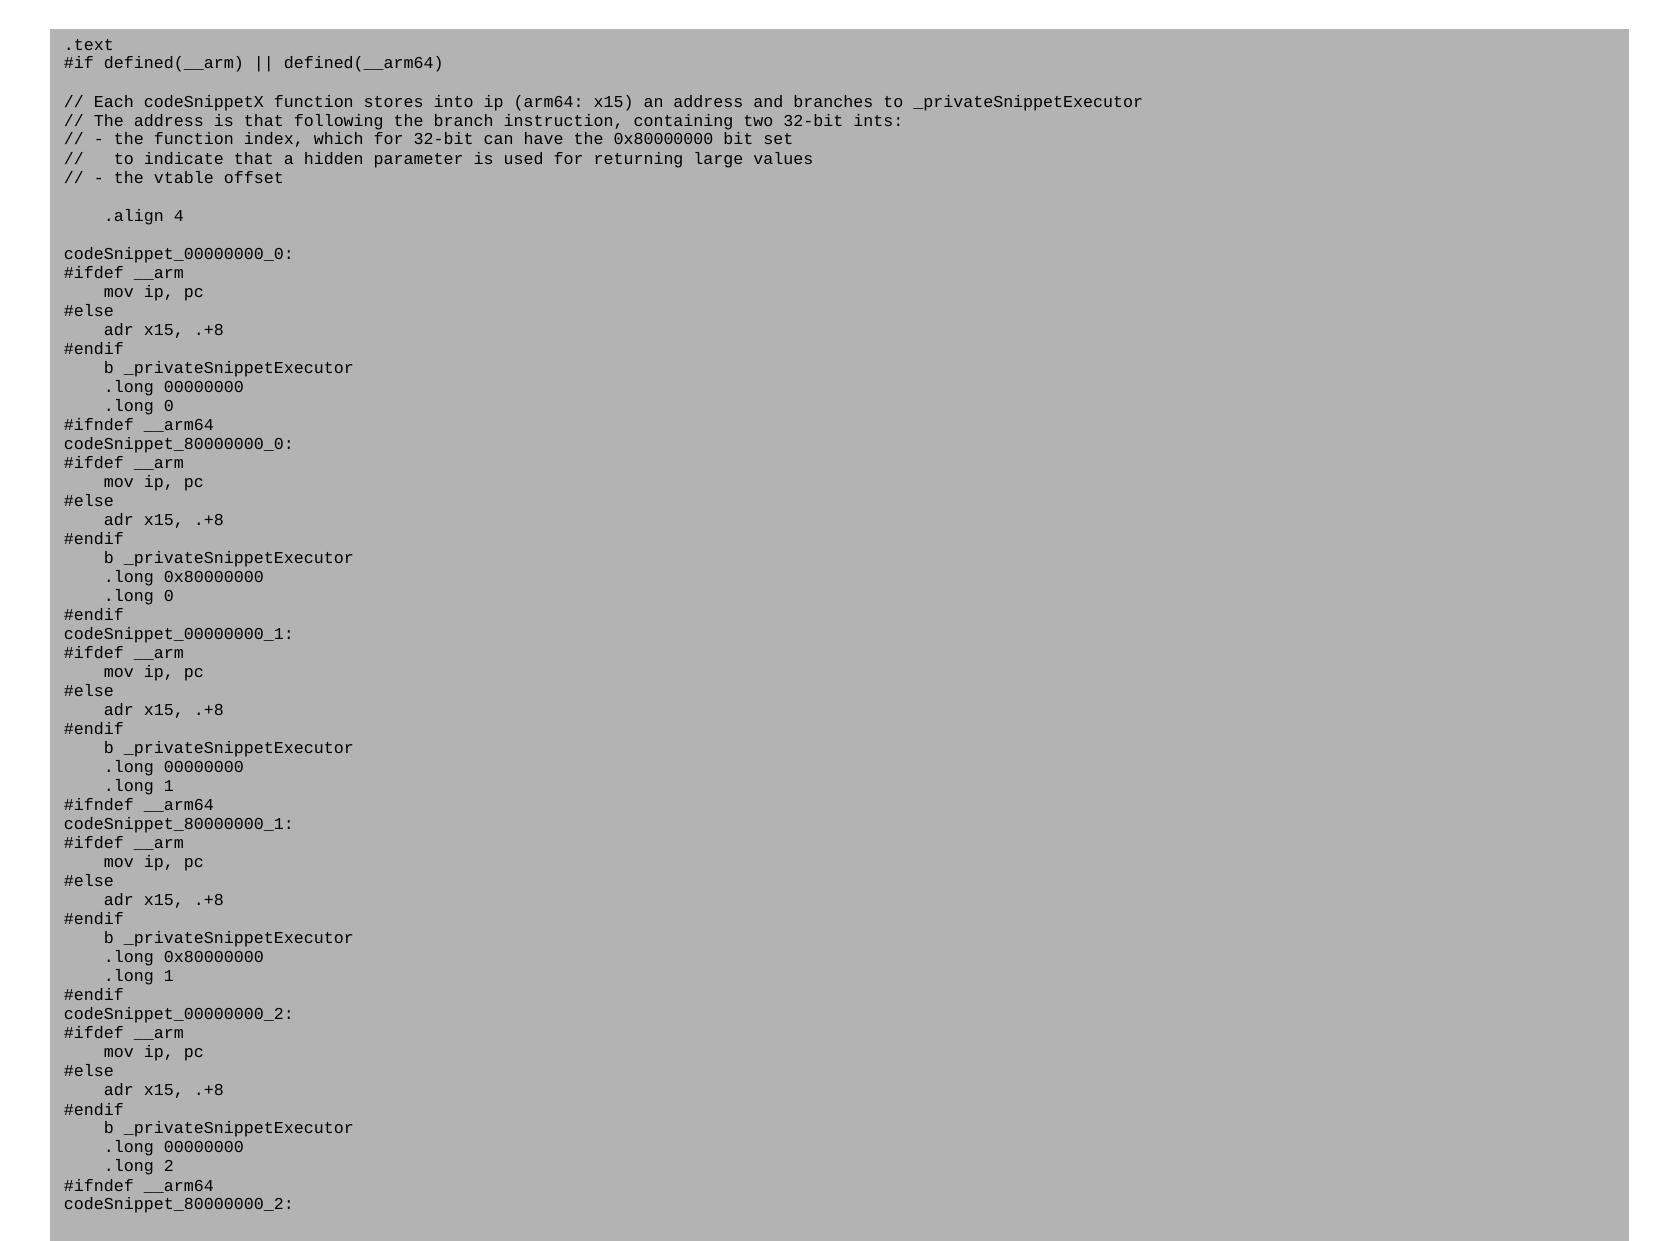

| .text #if defined(\_\_arm) || defined(\_\_arm64) // Each codeSnippetX function stores into ip (arm64: x15) an address and branches to \_privateSnippetExecutor // The address is that following the branch instruction, containing two 32-bit ints: // - the function index, which for 32-bit can have the 0x80000000 bit set // to indicate that a hidden parameter is used for returning large values // - the vtable offset .align 4 codeSnippet\_00000000\_0: #ifdef \_\_arm mov ip, pc #else adr x15, .+8 #endif b \_privateSnippetExecutor .long 00000000 .long 0 #ifndef \_\_arm64 codeSnippet\_80000000\_0: #ifdef \_\_arm mov ip, pc #else adr x15, .+8 #endif b \_privateSnippetExecutor .long 0x80000000 .long 0 #endif codeSnippet\_00000000\_1: #ifdef \_\_arm mov ip, pc #else adr x15, .+8 #endif b \_privateSnippetExecutor .long 00000000 .long 1 #ifndef \_\_arm64 codeSnippet\_80000000\_1: #ifdef \_\_arm mov ip, pc #else adr x15, .+8 #endif b \_privateSnippetExecutor .long 0x80000000 .long 1 #endif codeSnippet\_00000000\_2: #ifdef \_\_arm mov ip, pc #else adr x15, .+8 #endif b \_privateSnippetExecutor .long 00000000 .long 2 #ifndef \_\_arm64 codeSnippet\_80000000\_2: |
| --- |